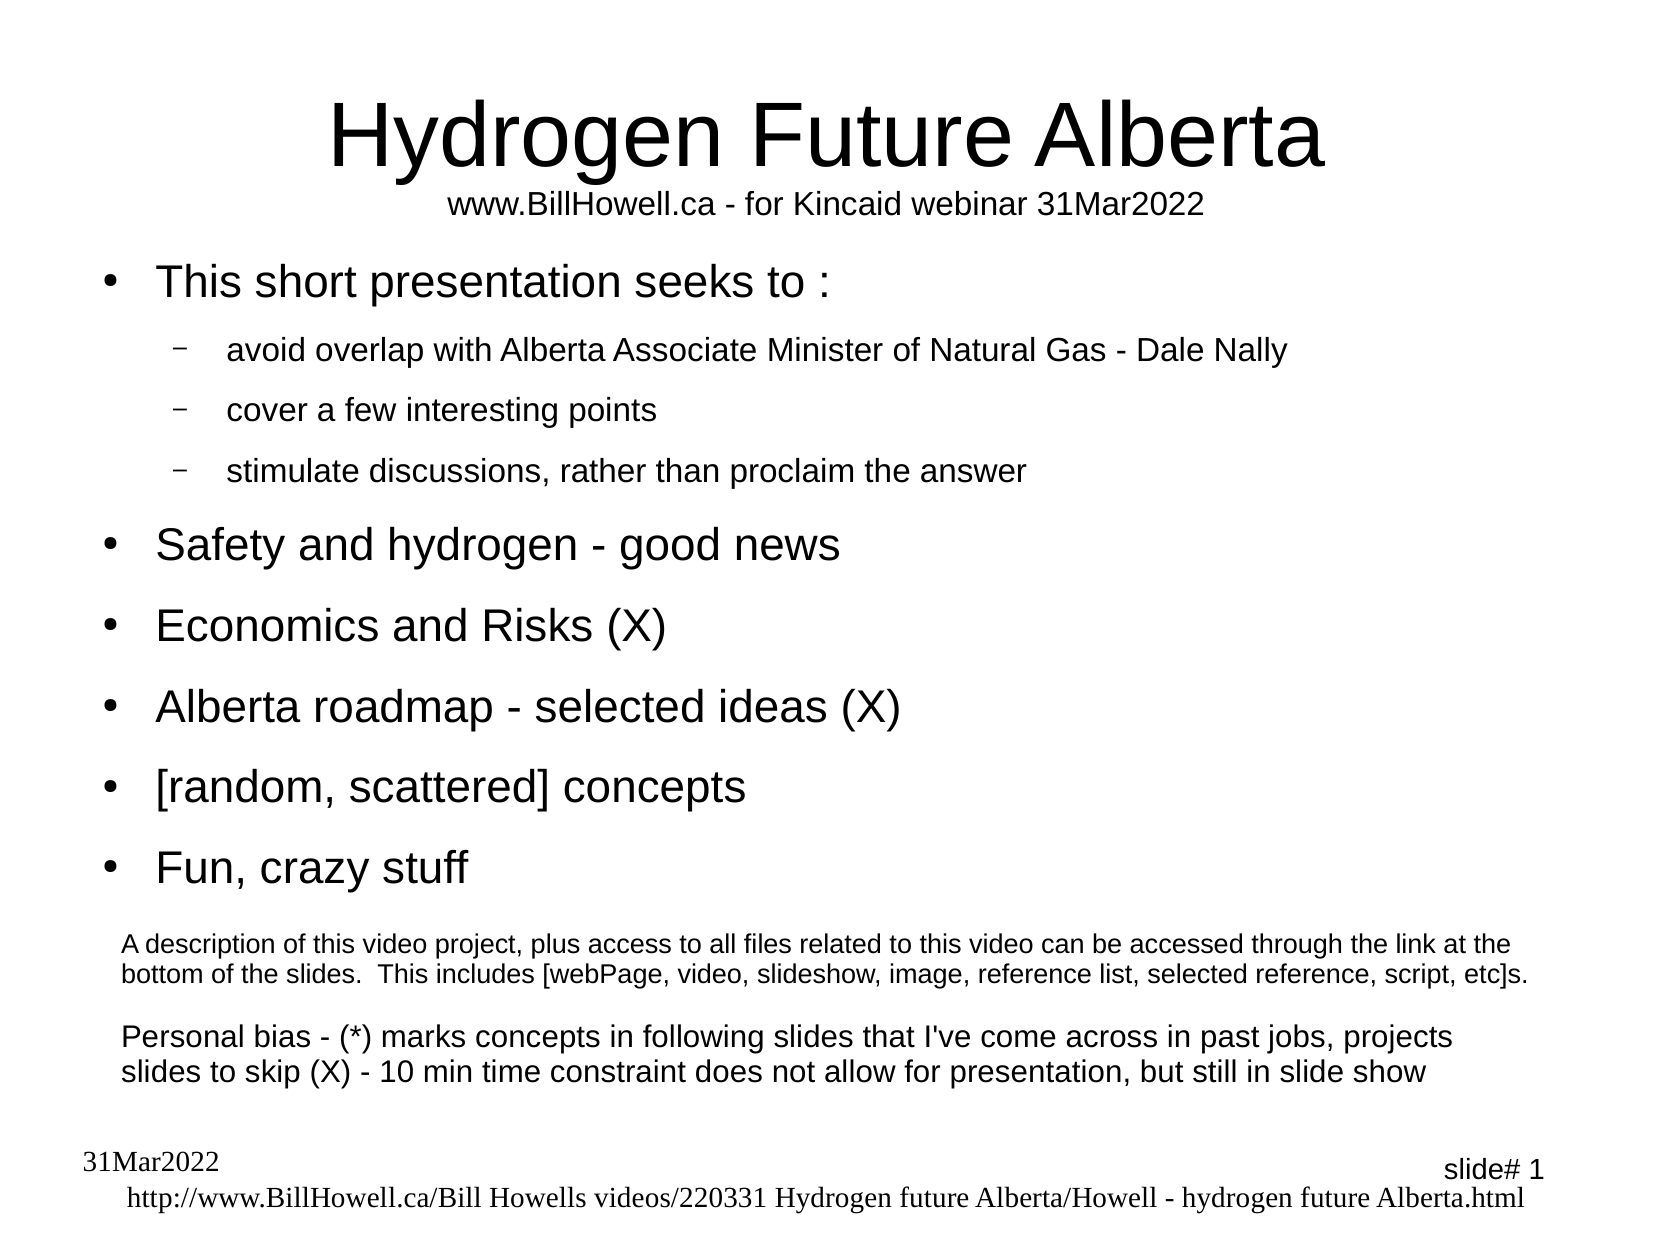

# Hydrogen Future Alberta www.BillHowell.ca - for Kincaid webinar 31Mar2022
This short presentation seeks to :
avoid overlap with Alberta Associate Minister of Natural Gas - Dale Nally
cover a few interesting points
stimulate discussions, rather than proclaim the answer
Safety and hydrogen - good news
Economics and Risks (X)
Alberta roadmap - selected ideas (X)
[random, scattered] concepts
Fun, crazy stuff
A description of this video project, plus access to all files related to this video can be accessed through the link at the bottom of the slides. This includes [webPage, video, slideshow, image, reference list, selected reference, script, etc]s.
Personal bias - (*) marks concepts in following slides that I've come across in past jobs, projects
slides to skip (X) - 10 min time constraint does not allow for presentation, but still in slide show
slide# 1
31Mar2022
http://www.BillHowell.ca/Bill Howells videos/220331 Hydrogen future Alberta/Howell - hydrogen future Alberta.html